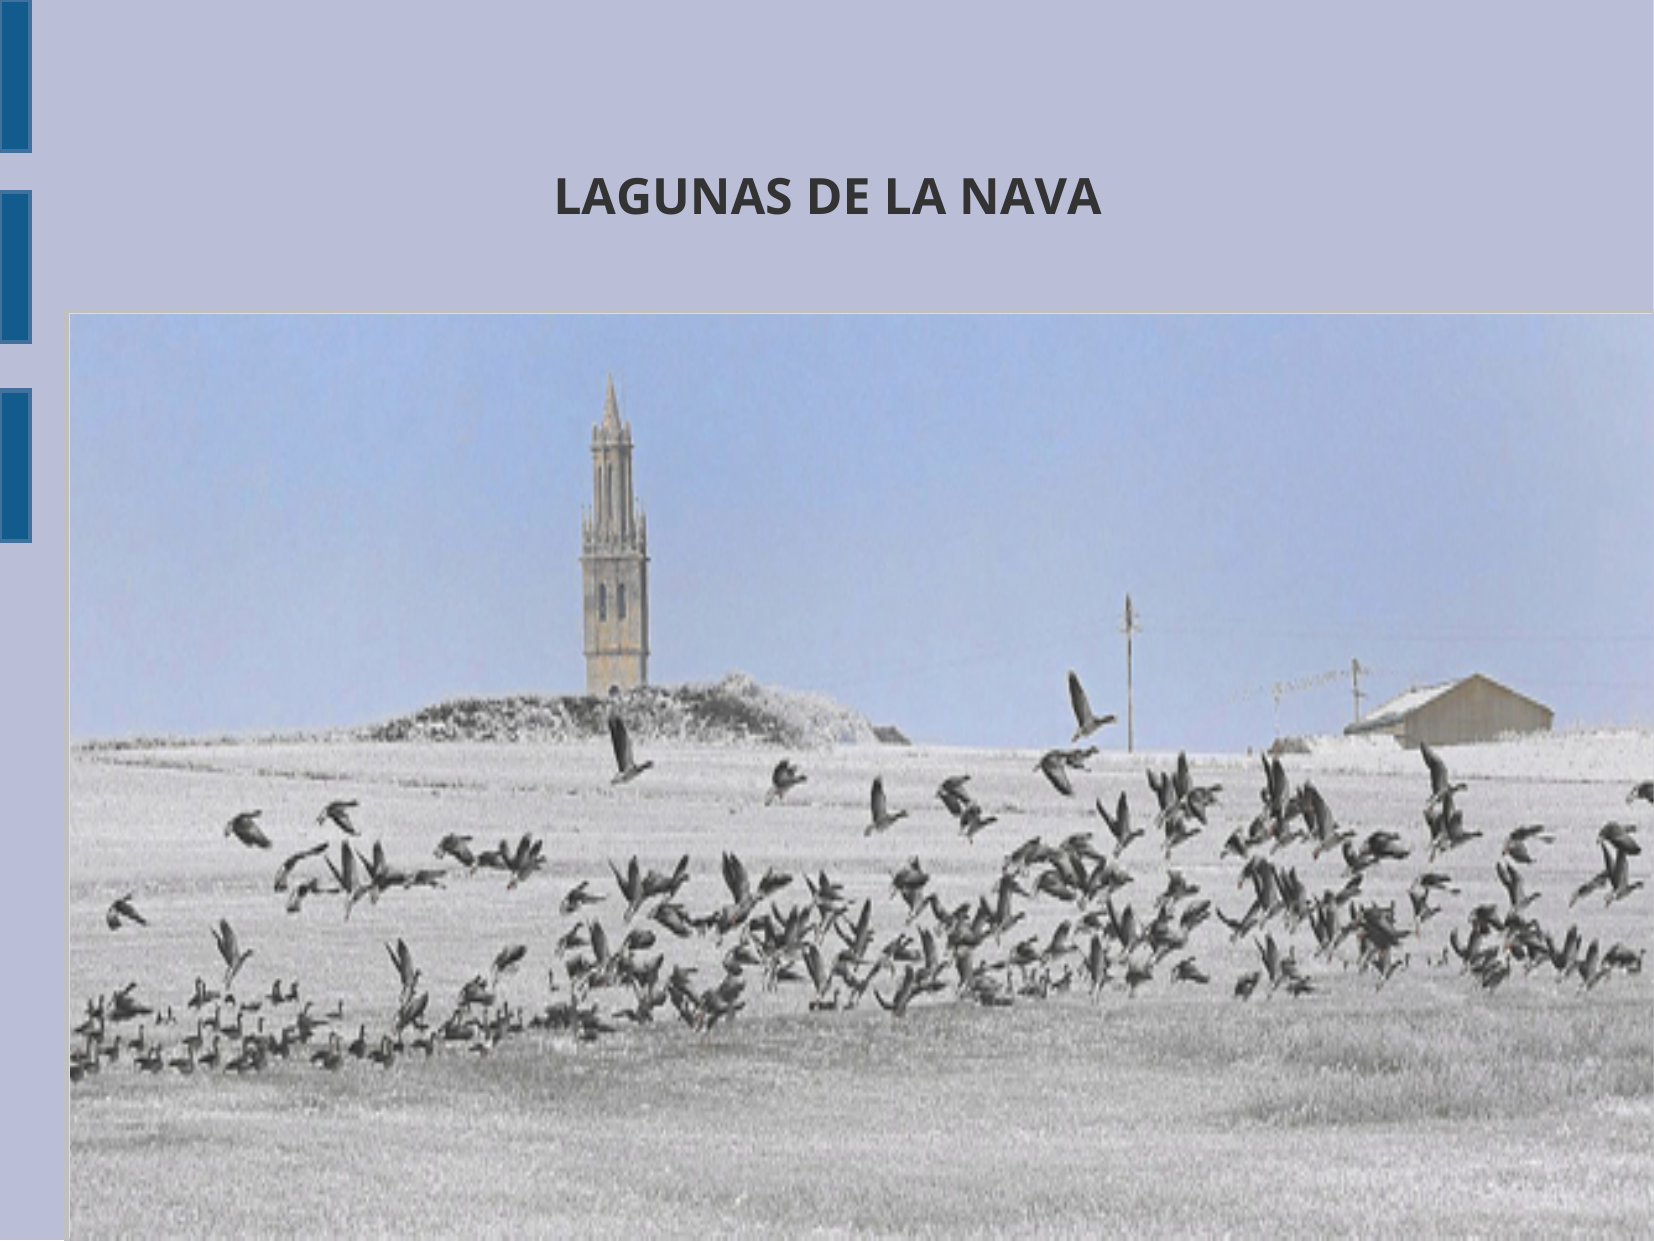

# LAGUNAS DE LA NAVA
¡¡NOS VAMOS A LAS LAGUNAS!!